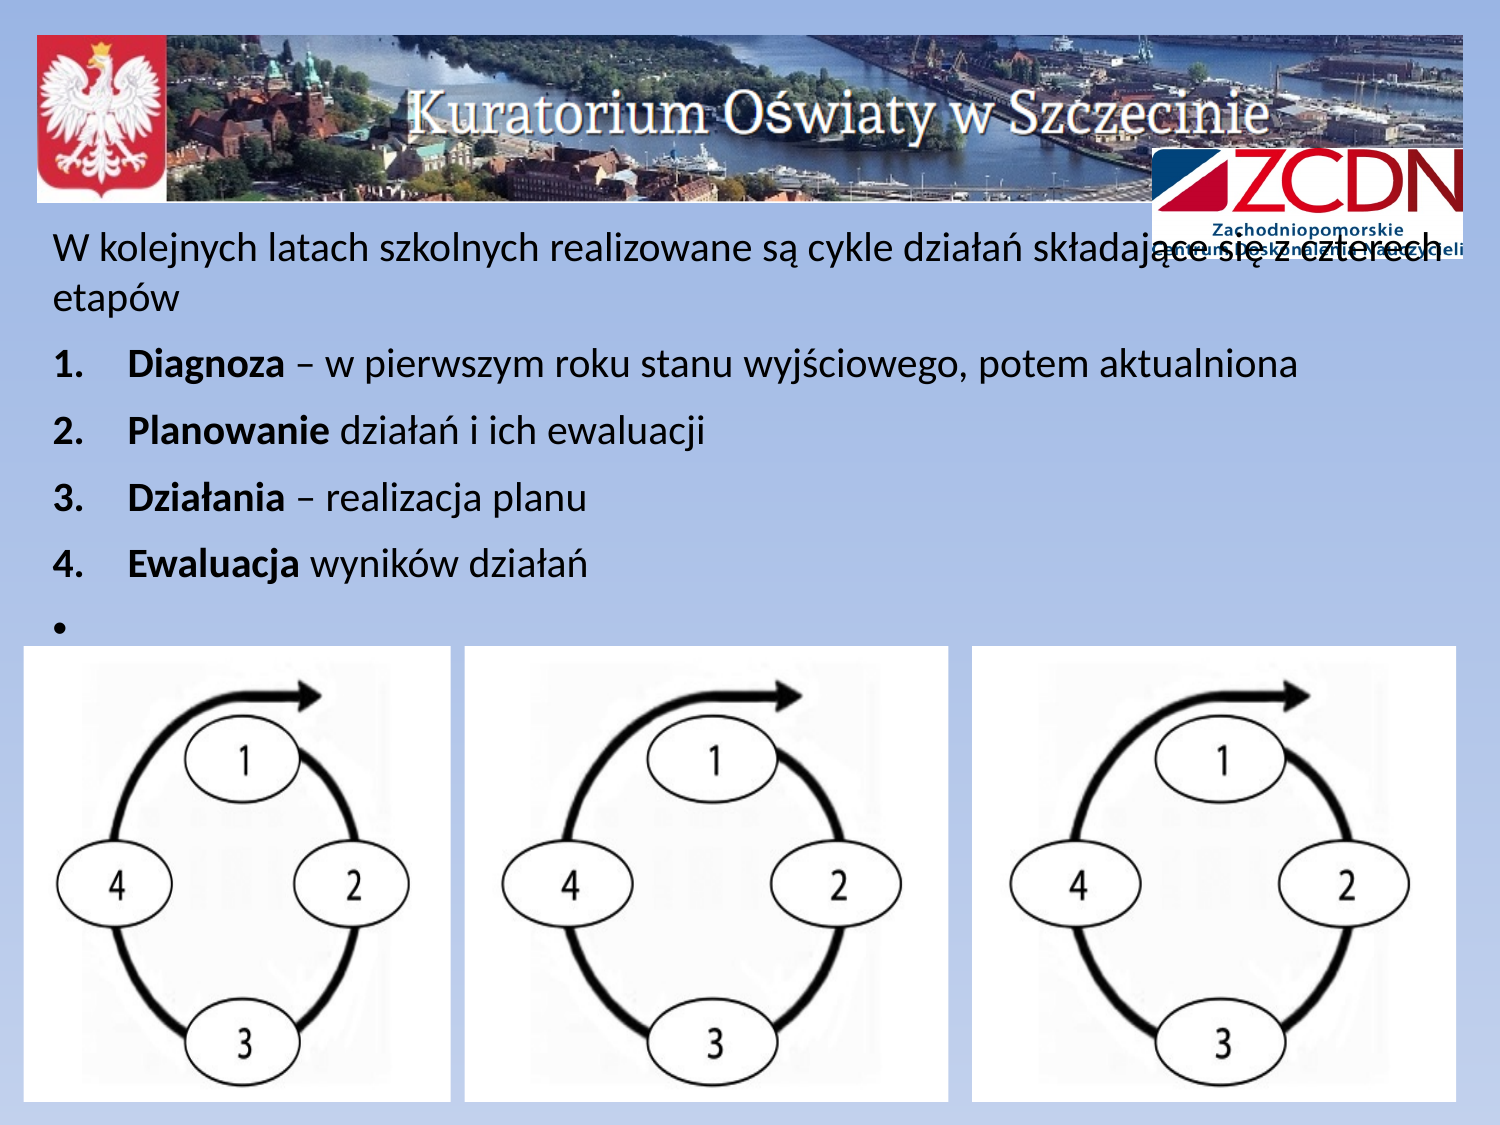

#
W kolejnych latach szkolnych realizowane są cykle działań składające się z czterech etapów
Diagnoza – w pierwszym roku stanu wyjściowego, potem aktualniona
Planowanie działań i ich ewaluacji
Działania – realizacja planu
Ewaluacja wyników działań